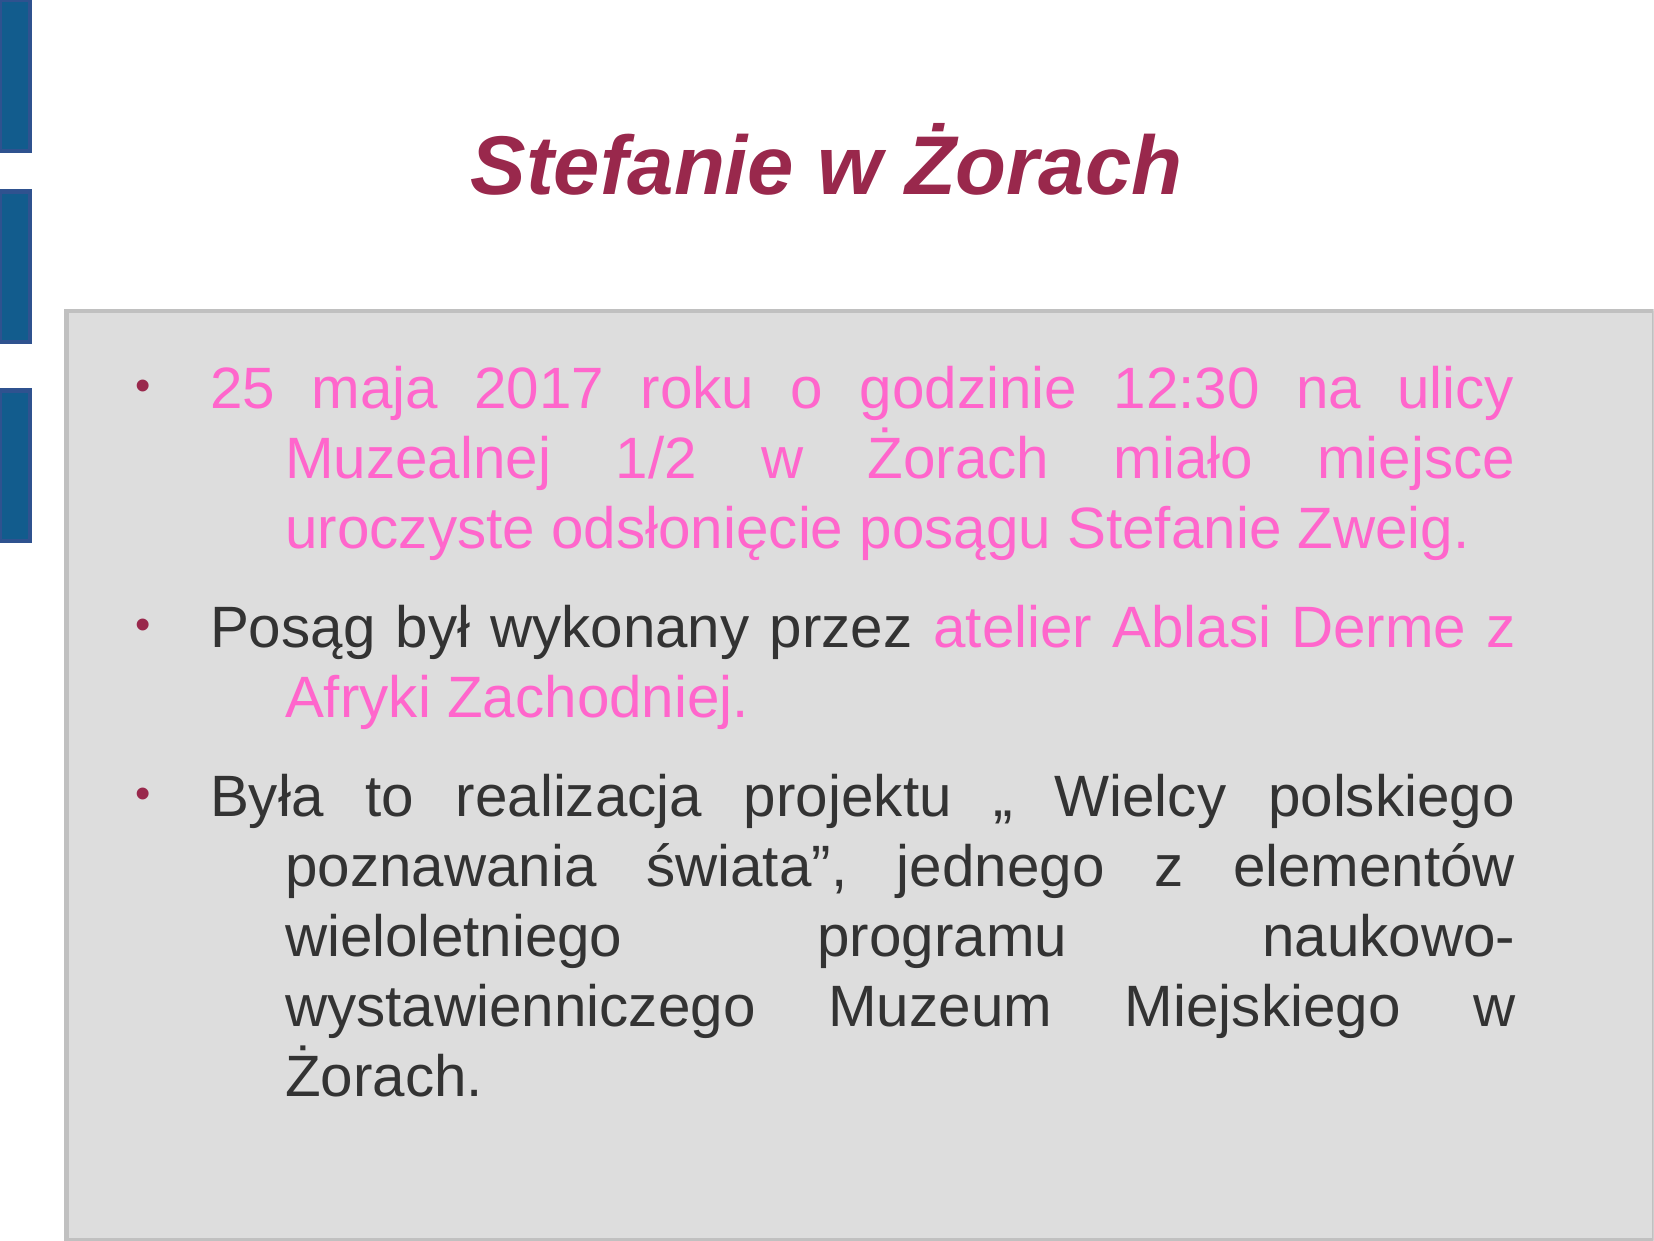

# Stefanie w Żorach
25 maja 2017 roku o godzinie 12:30 na ulicy Muzealnej 1/2 w Żorach miało miejsce uroczyste odsłonięcie posągu Stefanie Zweig.
Posąg był wykonany przez atelier Ablasi Derme z Afryki Zachodniej.
Była to realizacja projektu „ Wielcy polskiego poznawania świata”, jednego z elementów wieloletniego programu naukowo-wystawienniczego Muzeum Miejskiego w Żorach.